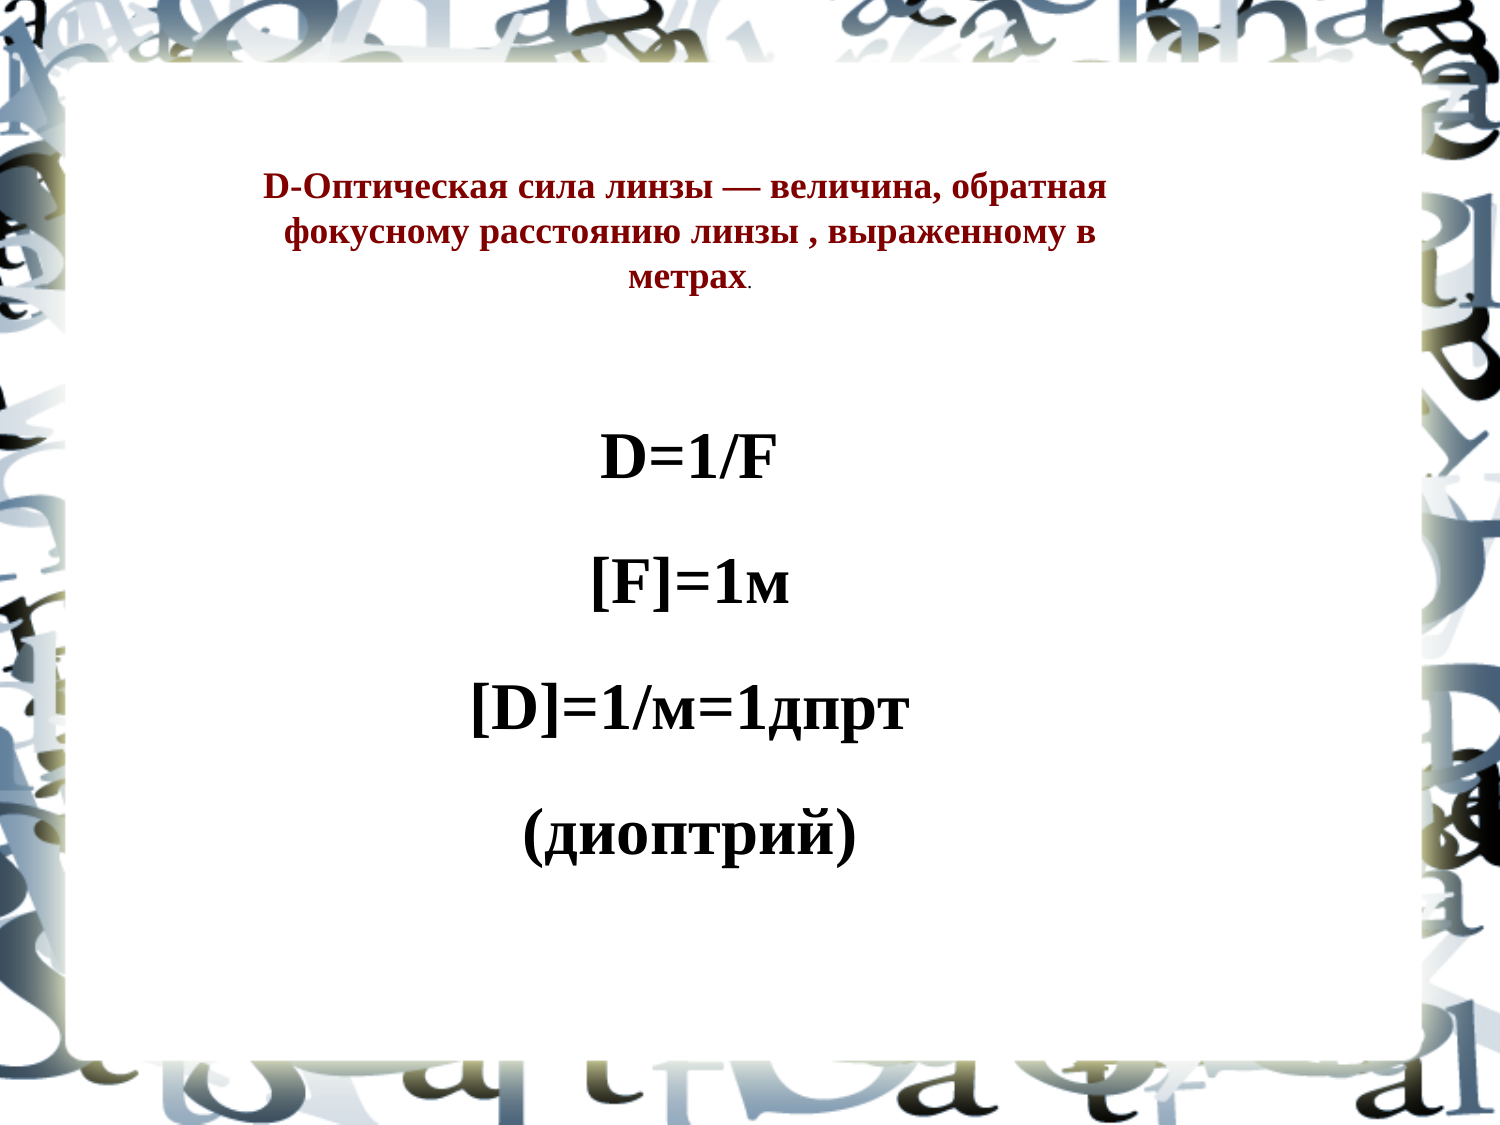

D-Оптическая сила линзы — величина, обратная фокусному расстоянию линзы , выраженному в метрах.
D=1/F
[F]=1м
[D]=1/м=1дпрт
(диоптрий)